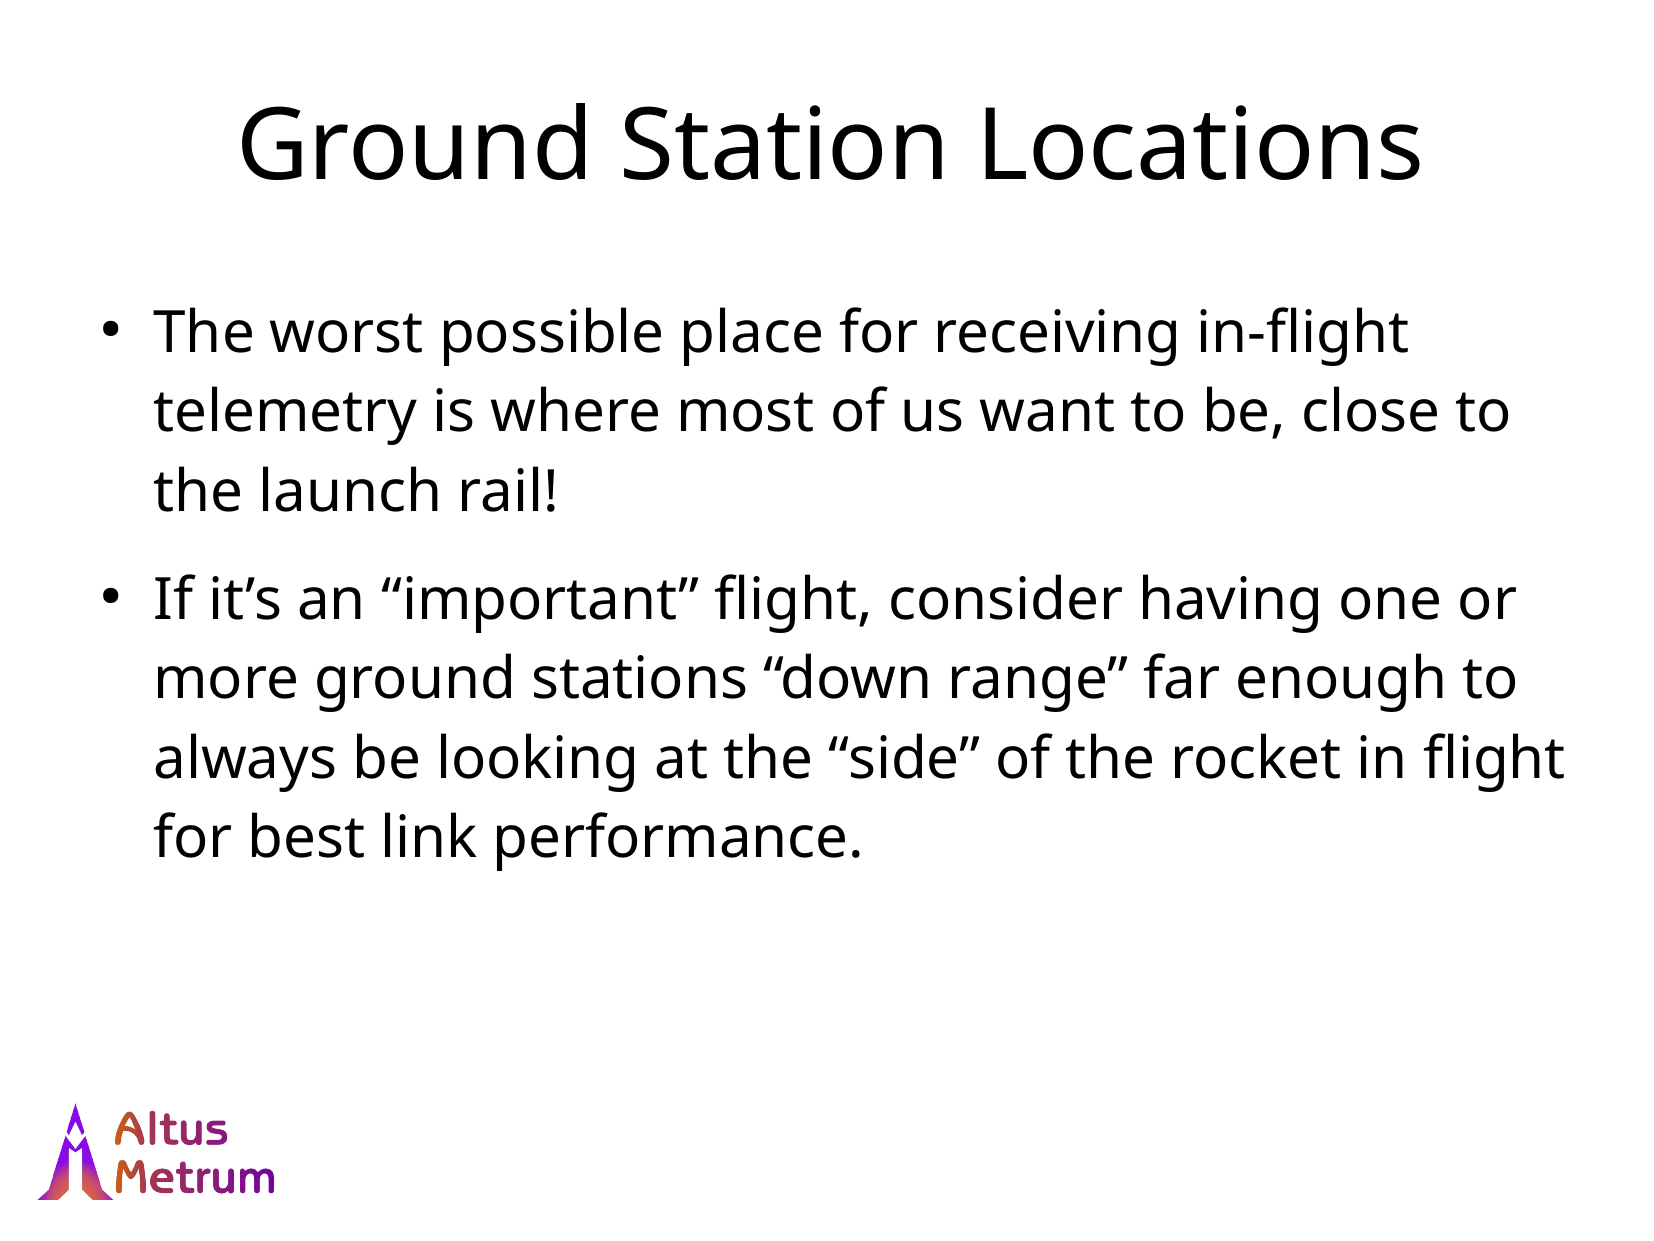

# Ground Station Locations
The worst possible place for receiving in-flight telemetry is where most of us want to be, close to the launch rail!
If it’s an “important” flight, consider having one or more ground stations “down range” far enough to always be looking at the “side” of the rocket in flight for best link performance.